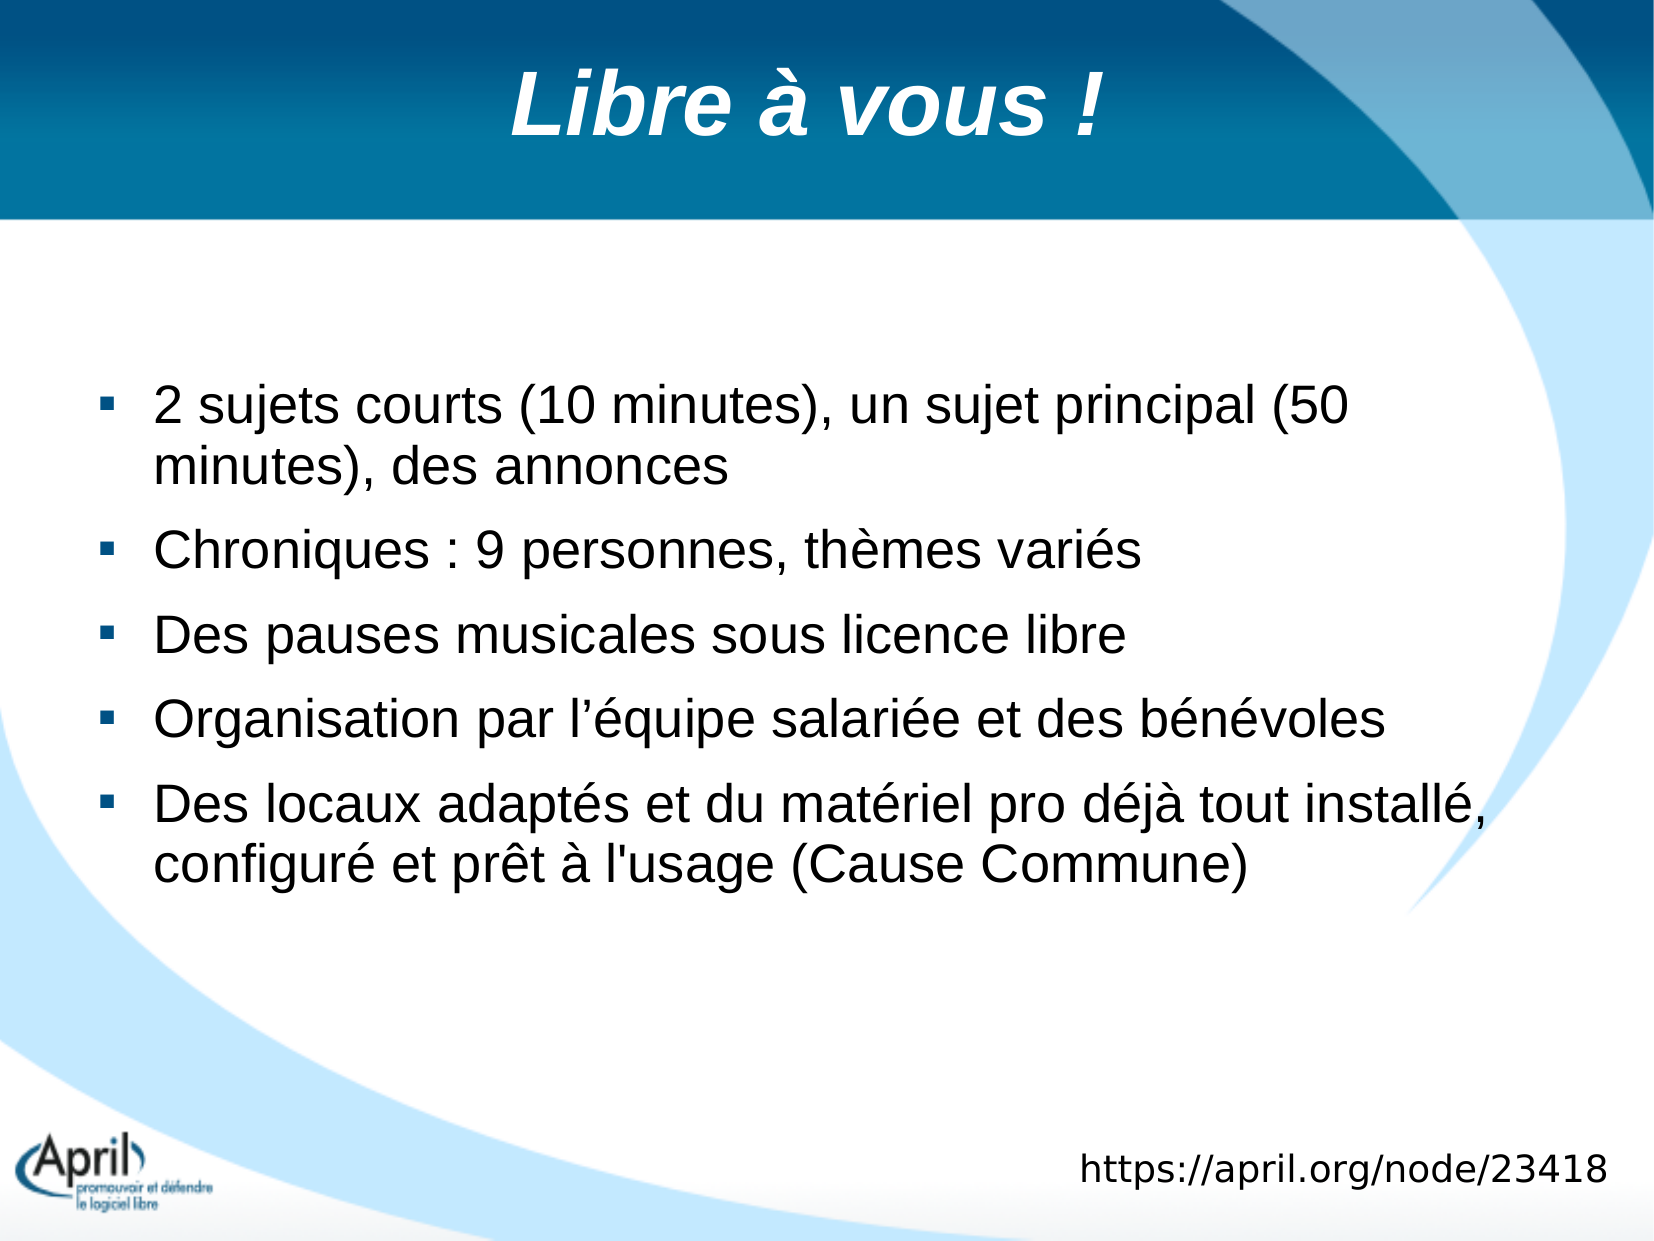

# Libre à vous !
2 sujets courts (10 minutes), un sujet principal (50 minutes), des annonces
Chroniques : 9 personnes, thèmes variés
Des pauses musicales sous licence libre
Organisation par l’équipe salariée et des bénévoles
Des locaux adaptés et du matériel pro déjà tout installé, configuré et prêt à l'usage (Cause Commune)